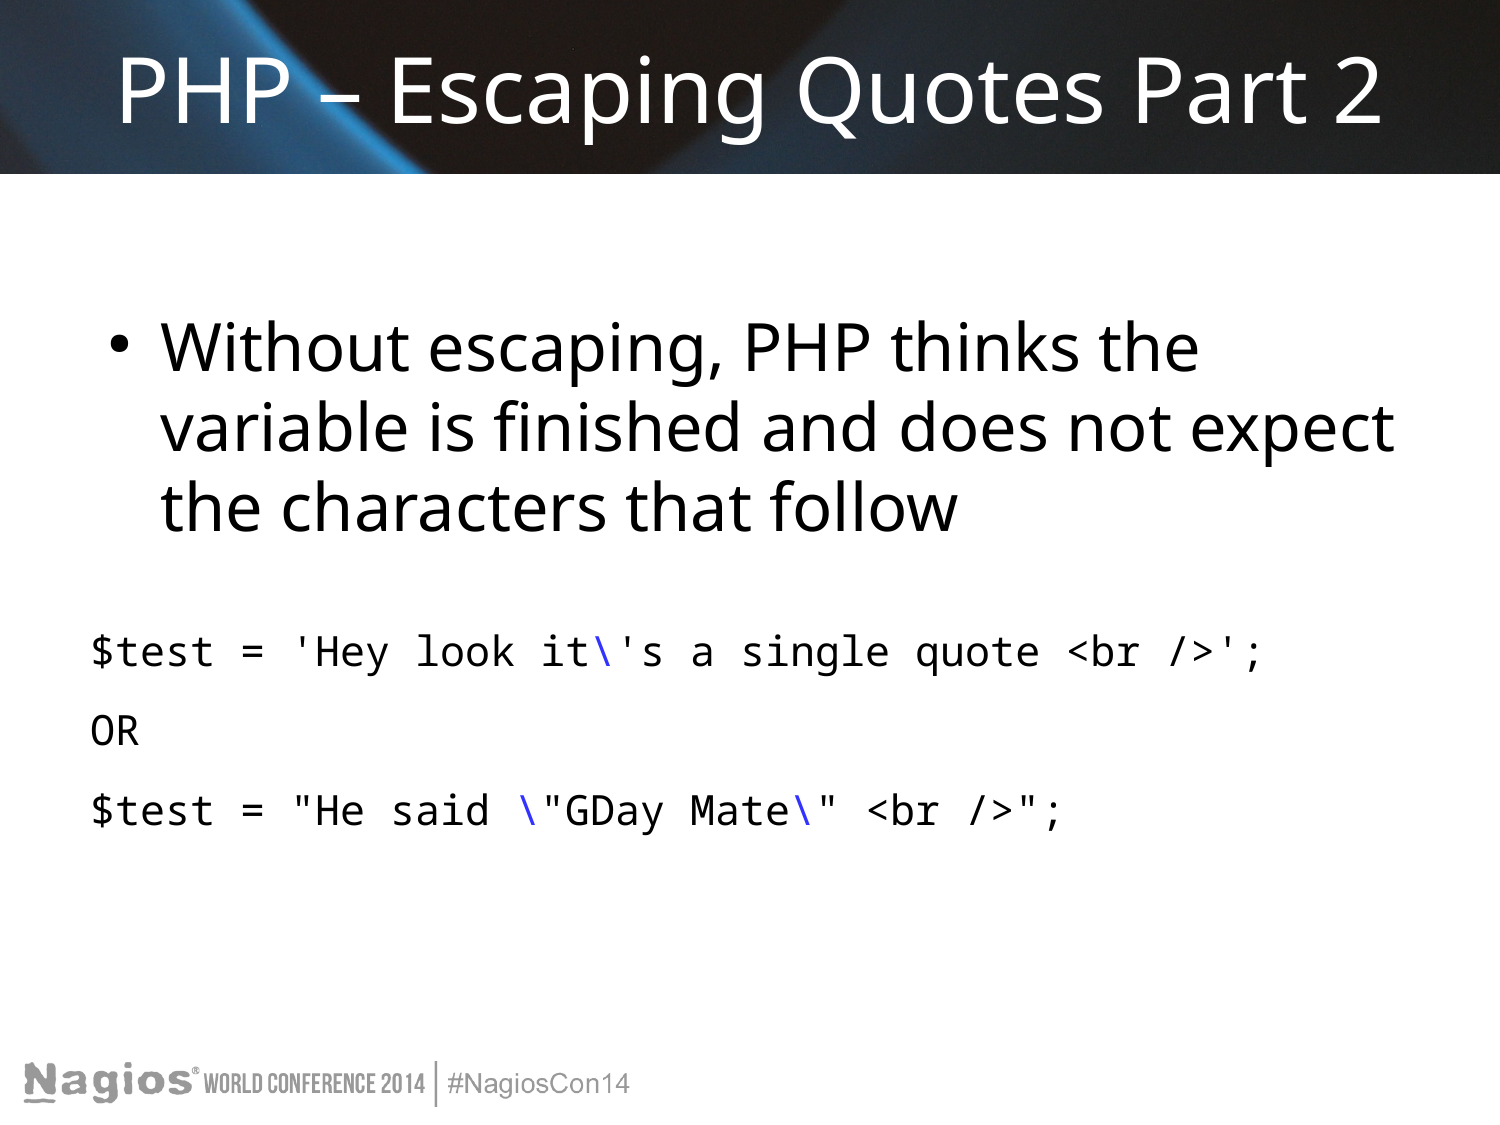

# PHP – Escaping Quotes Part 2
Without escaping, PHP thinks the variable is finished and does not expect the characters that follow
$test = 'Hey look it\'s a single quote <br />';
OR
$test = "He said \"GDay Mate\" <br />";